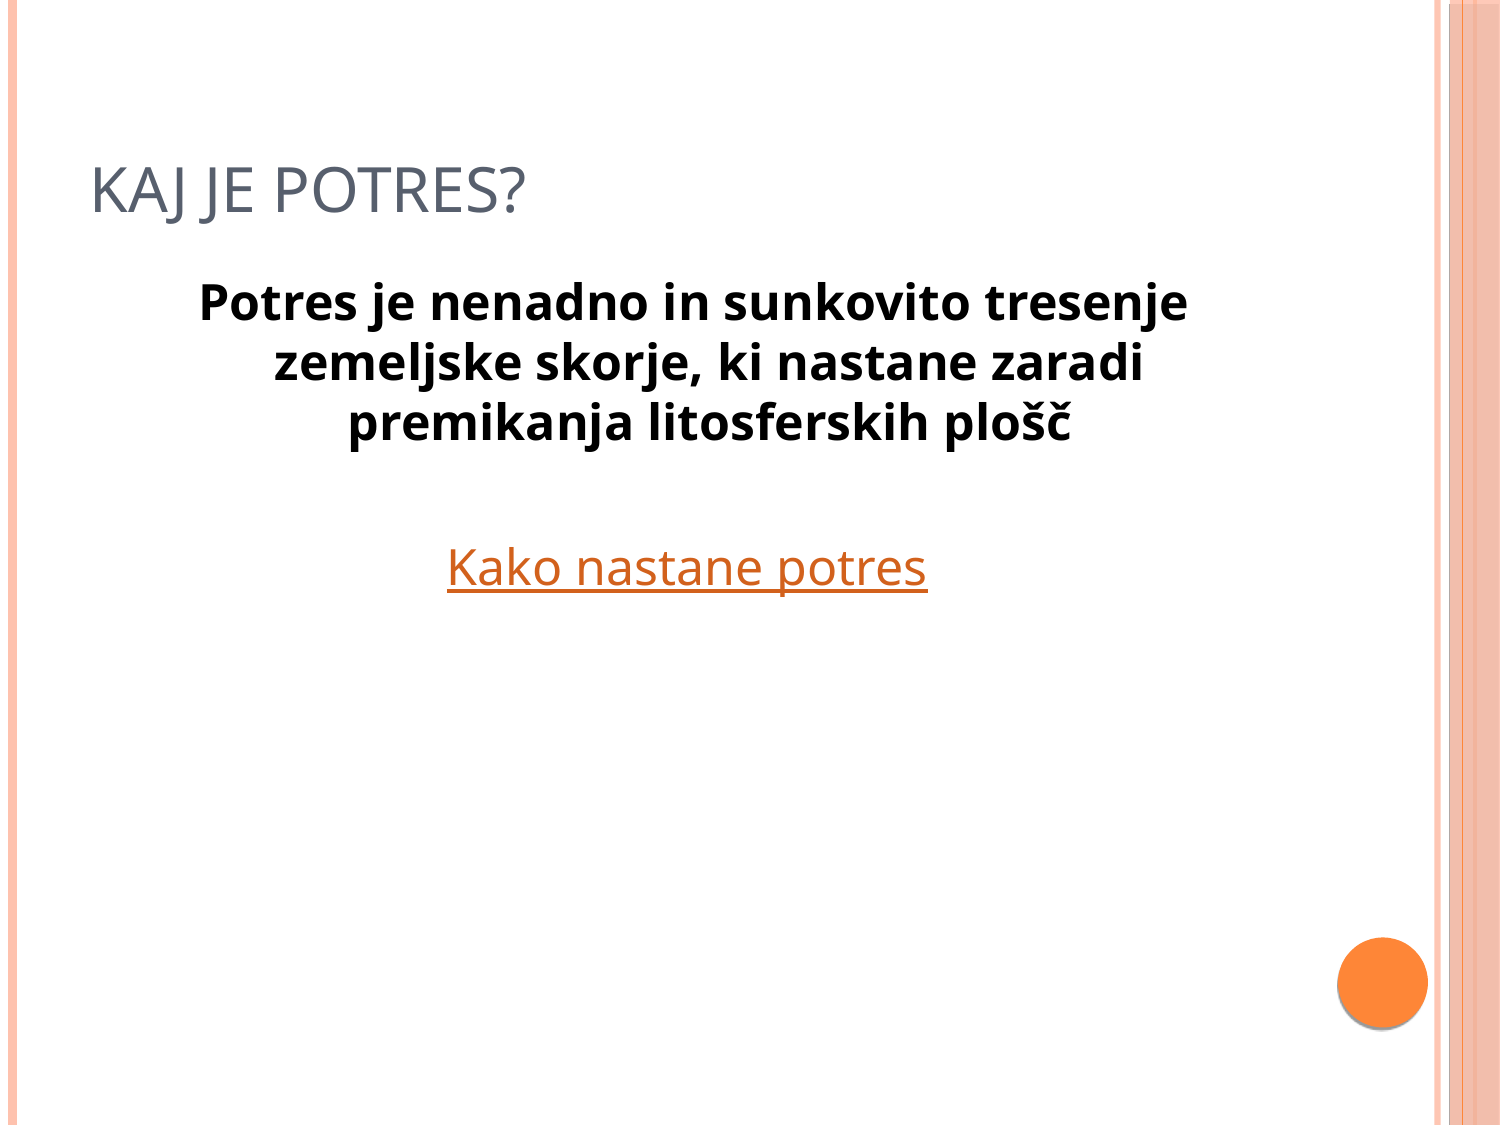

# Kaj je potres?
 Potres je nenadno in sunkovito tresenje zemeljske skorje, ki nastane zaradi premikanja litosferskih plošč
Kako nastane potres